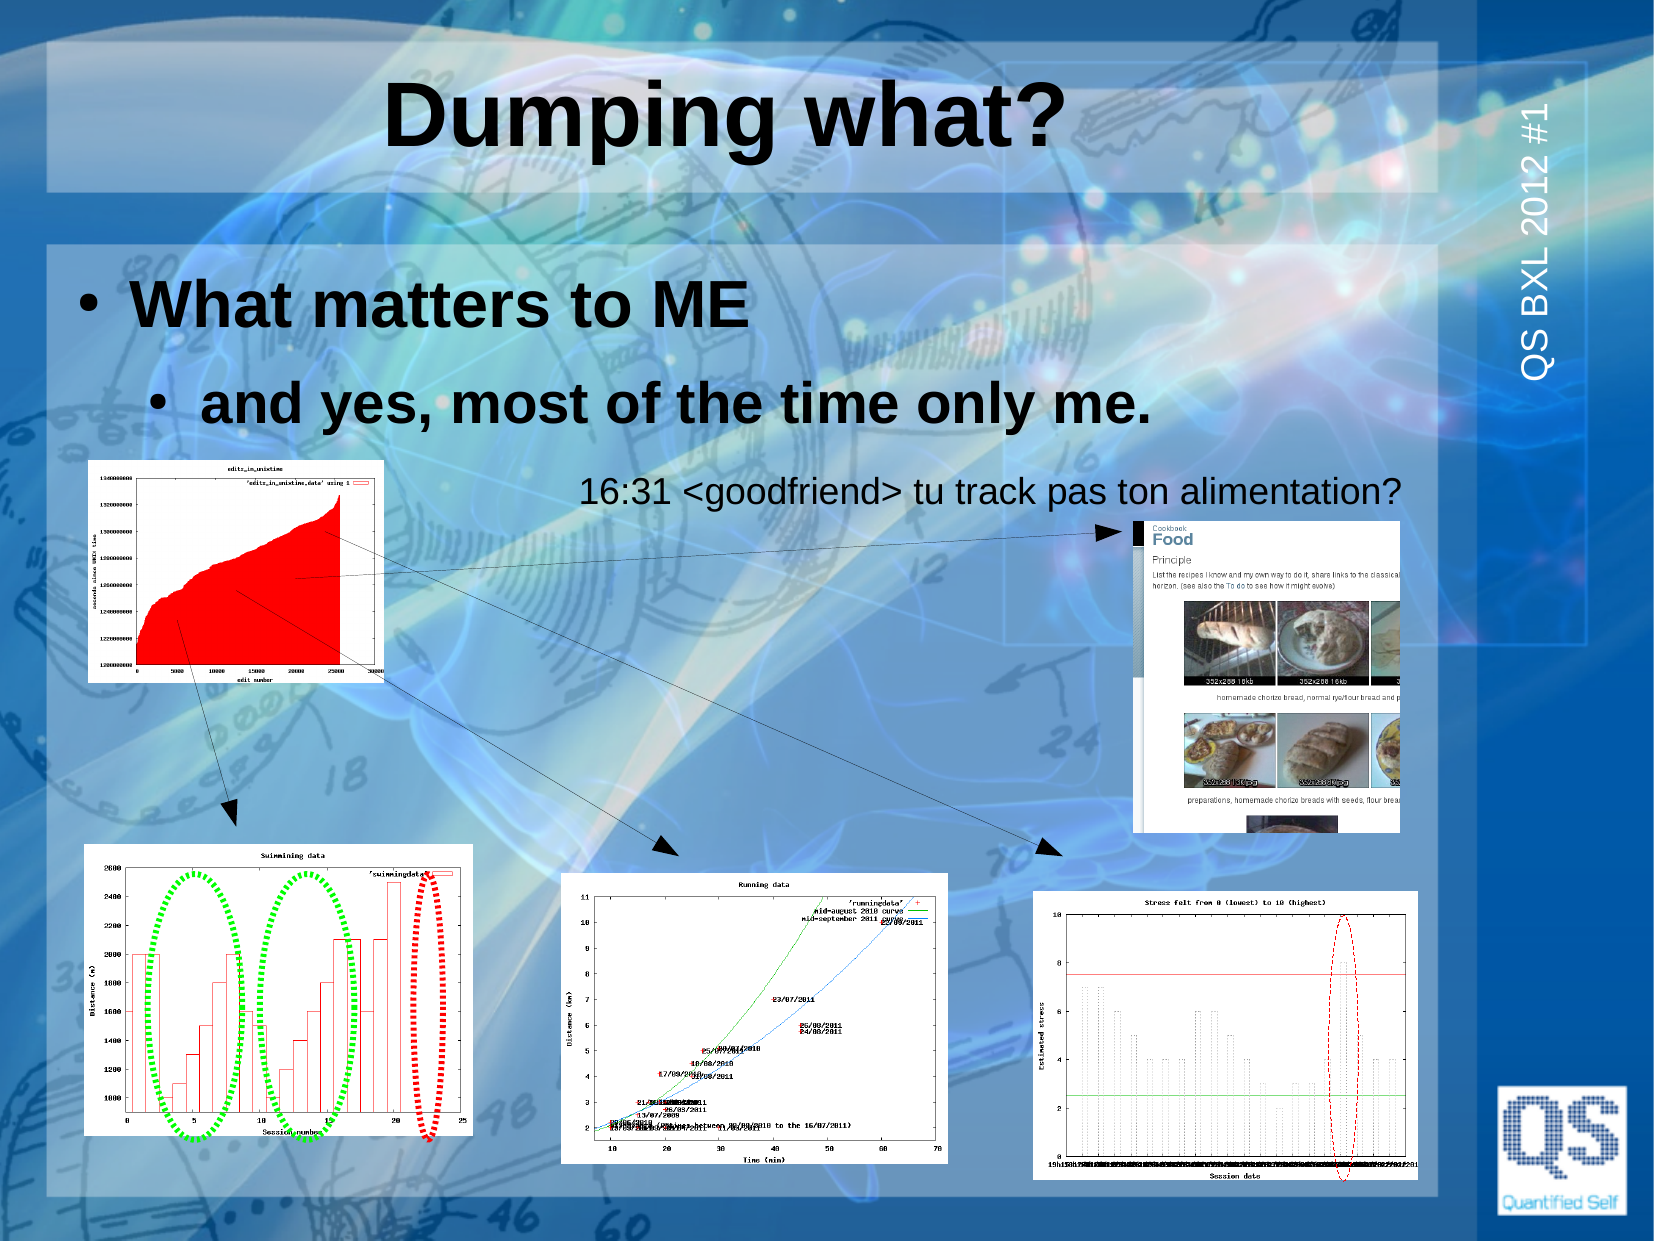

# Dumping what?
What matters to ME
and yes, most of the time only me.
16:31 <goodfriend> tu track pas ton alimentation?